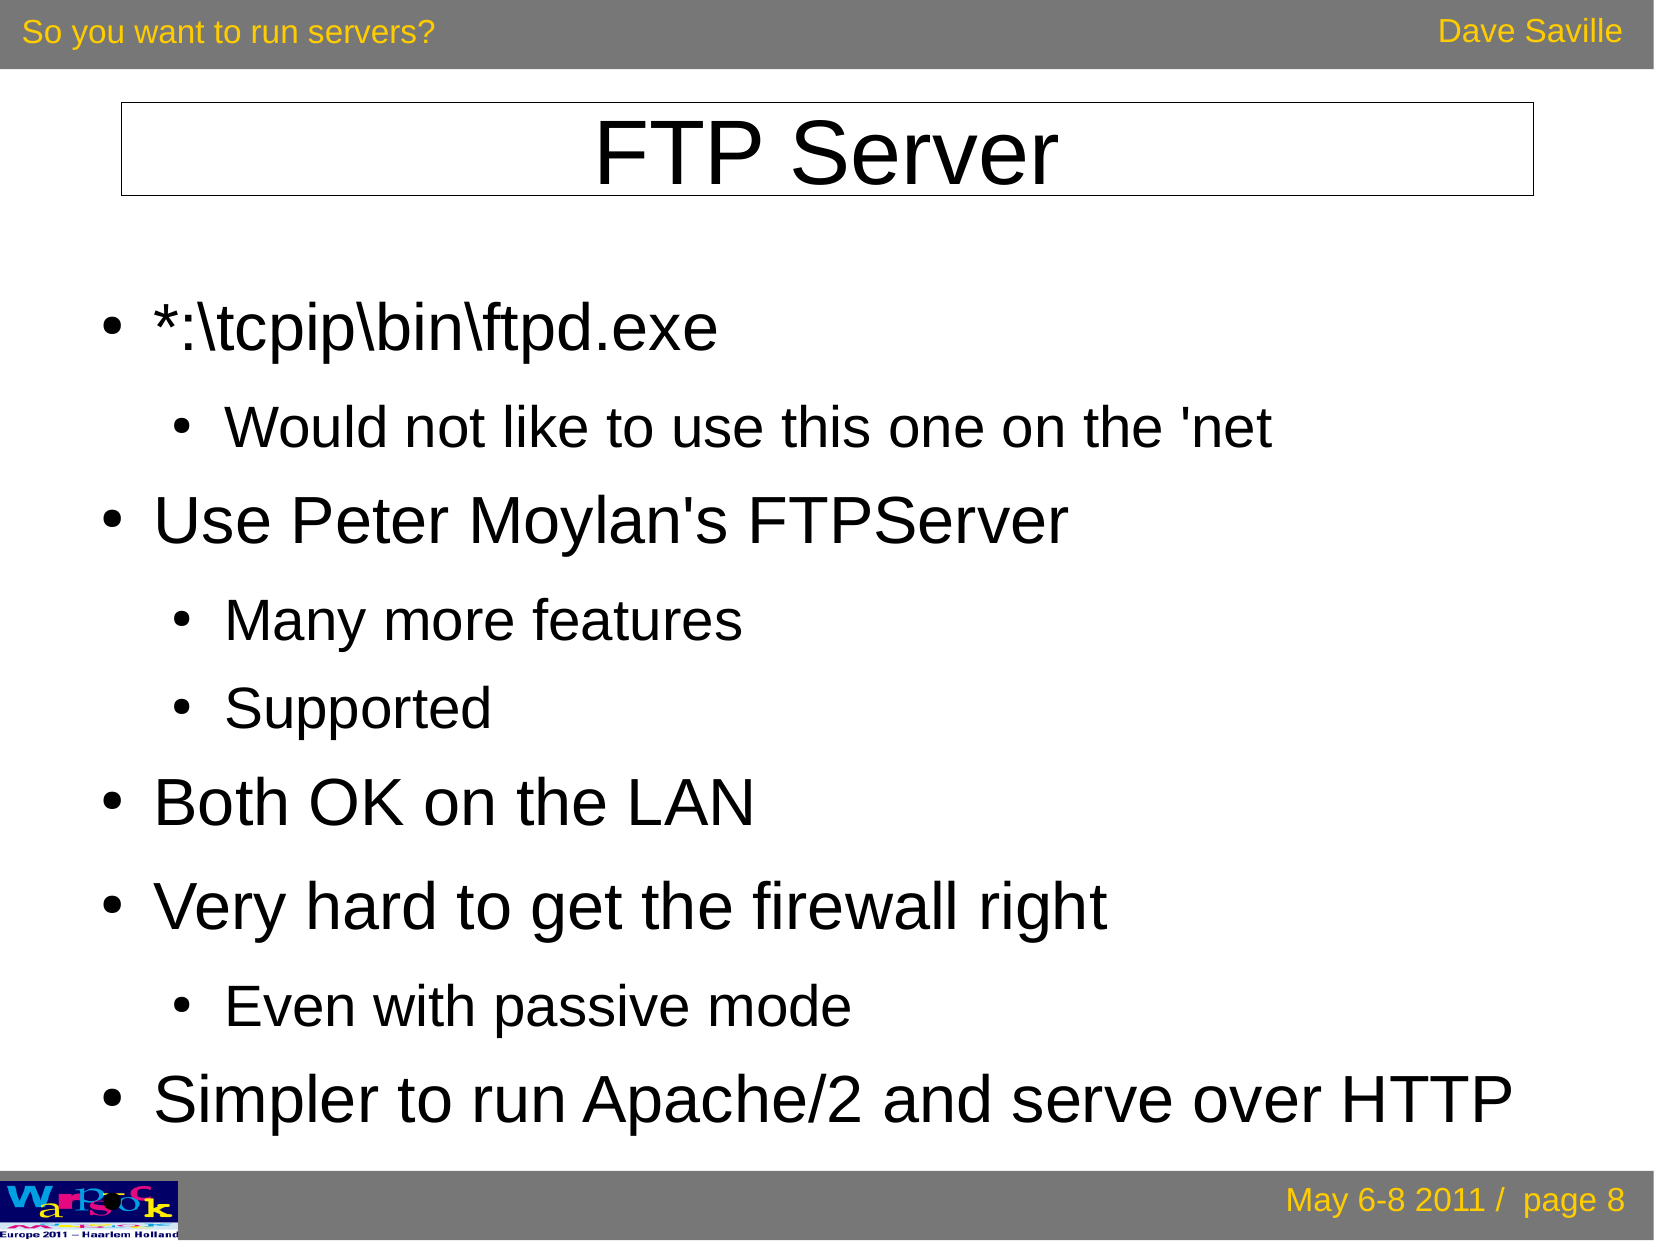

# FTP Server
*:\tcpip\bin\ftpd.exe
Would not like to use this one on the 'net
Use Peter Moylan's FTPServer
Many more features
Supported
Both OK on the LAN
Very hard to get the firewall right
Even with passive mode
Simpler to run Apache/2 and serve over HTTP